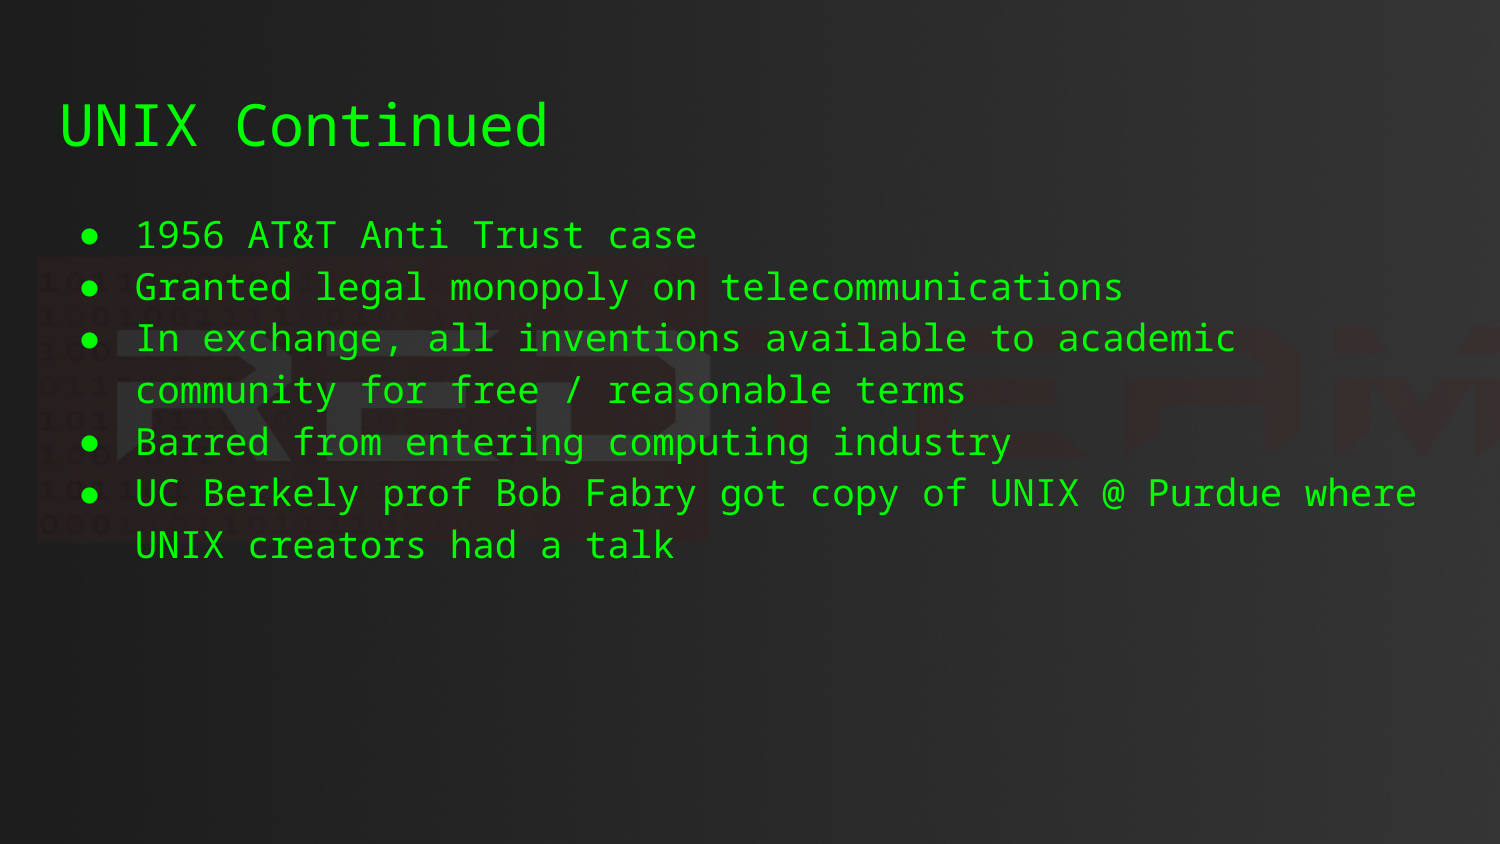

UNIX Continued
# 1956 AT&T Anti Trust case
Granted legal monopoly on telecommunications
In exchange, all inventions available to academic community for free / reasonable terms
Barred from entering computing industry
UC Berkely prof Bob Fabry got copy of UNIX @ Purdue where UNIX creators had a talk